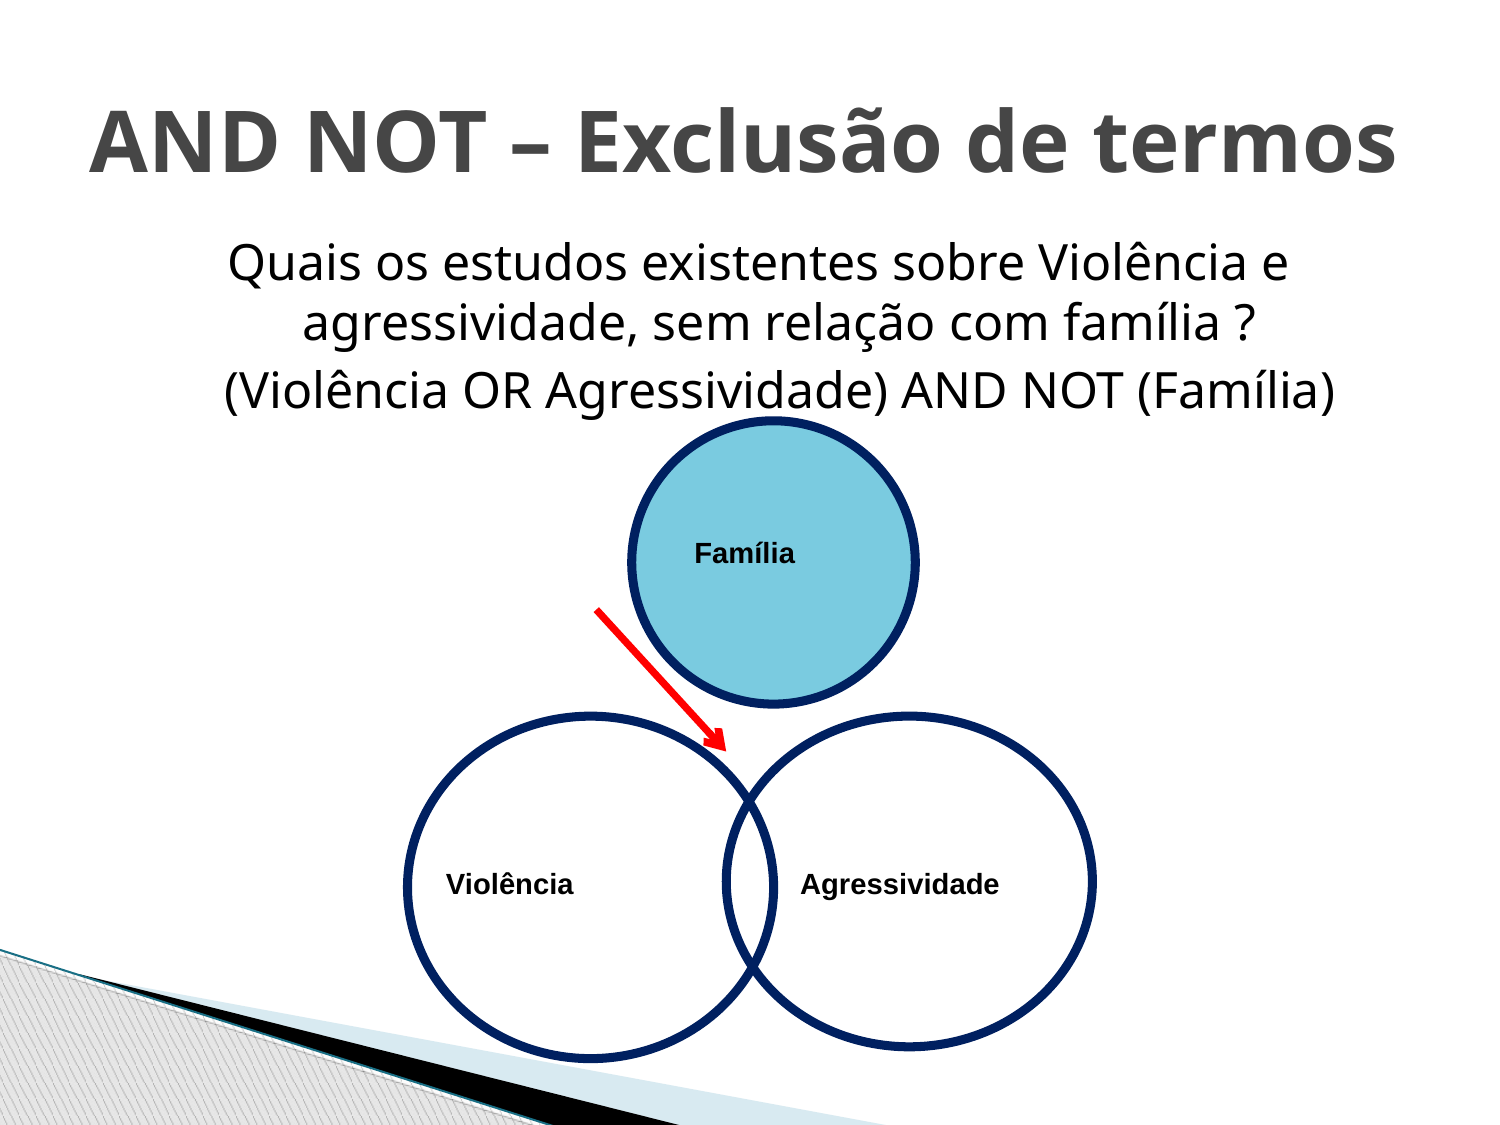

AND NOT – Exclusão de termos
# Quais os estudos existentes sobre Violência e agressividade, sem relação com família ?
	(Violência OR Agressividade) AND NOT (Família)
Família
Violência
Agressividade